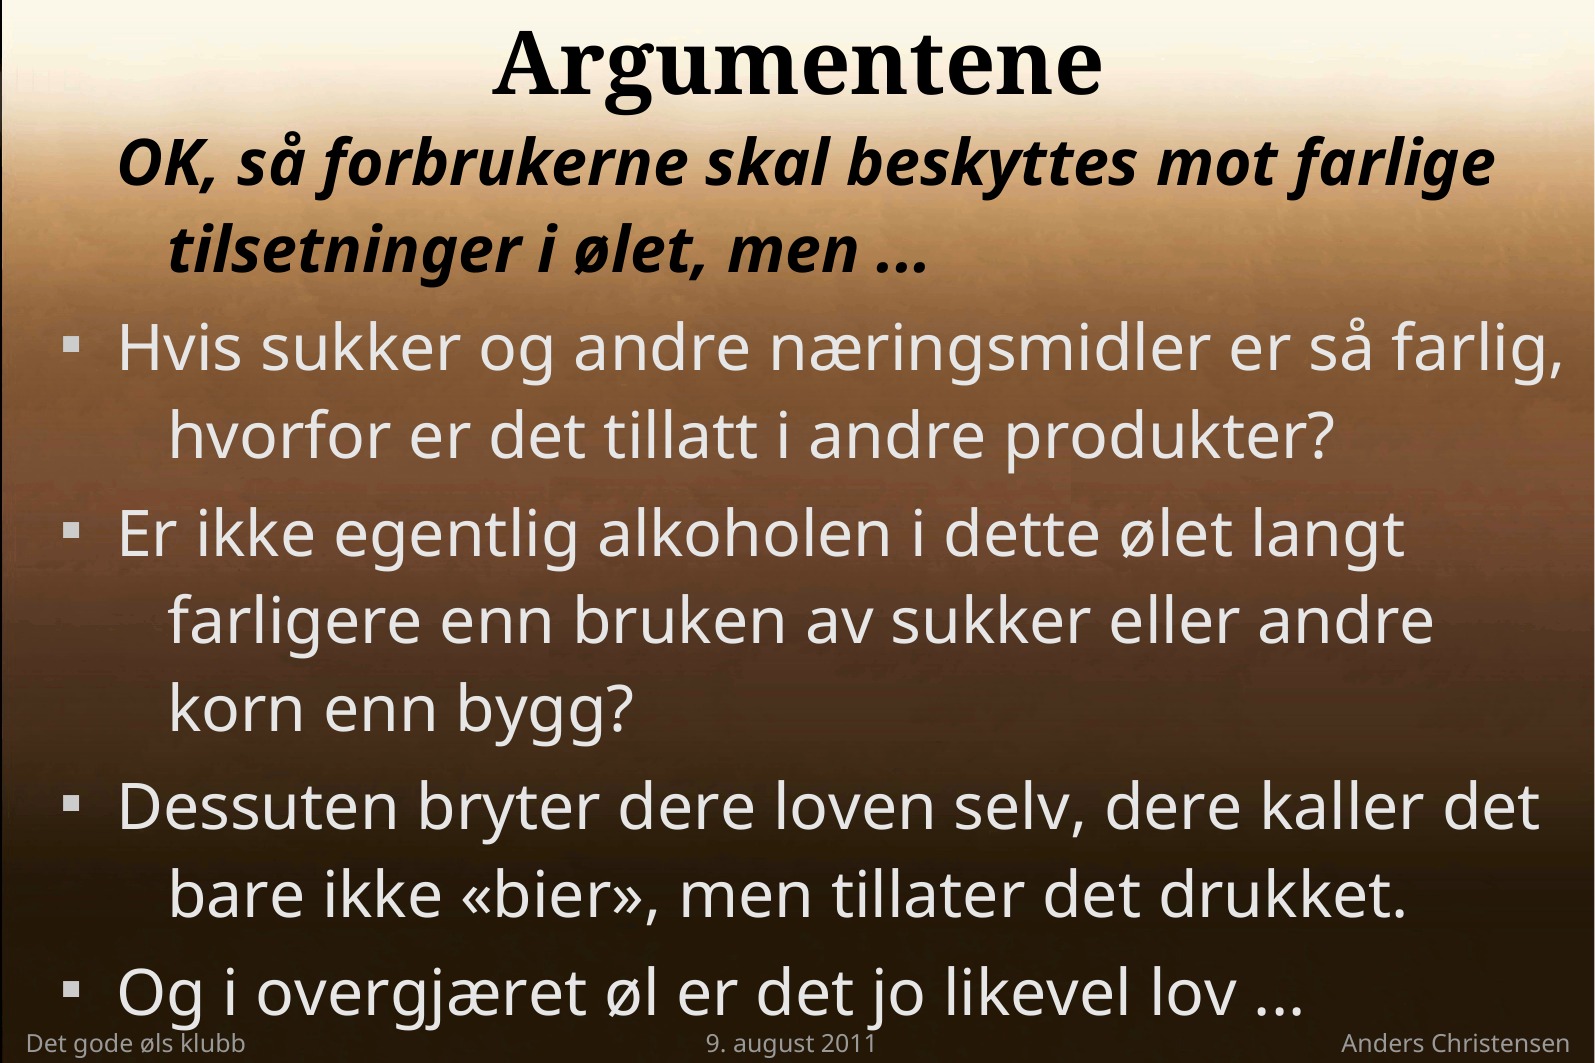

# Argumentene
OK, så forbrukerne skal beskyttes mot farlige tilsetninger i ølet, men ...
Hvis sukker og andre næringsmidler er så farlig, hvorfor er det tillatt i andre produkter?
Er ikke egentlig alkoholen i dette ølet langt farligere enn bruken av sukker eller andre korn enn bygg?
Dessuten bryter dere loven selv, dere kaller det bare ikke «bier», men tillater det drukket.
Og i overgjæret øl er det jo likevel lov ...